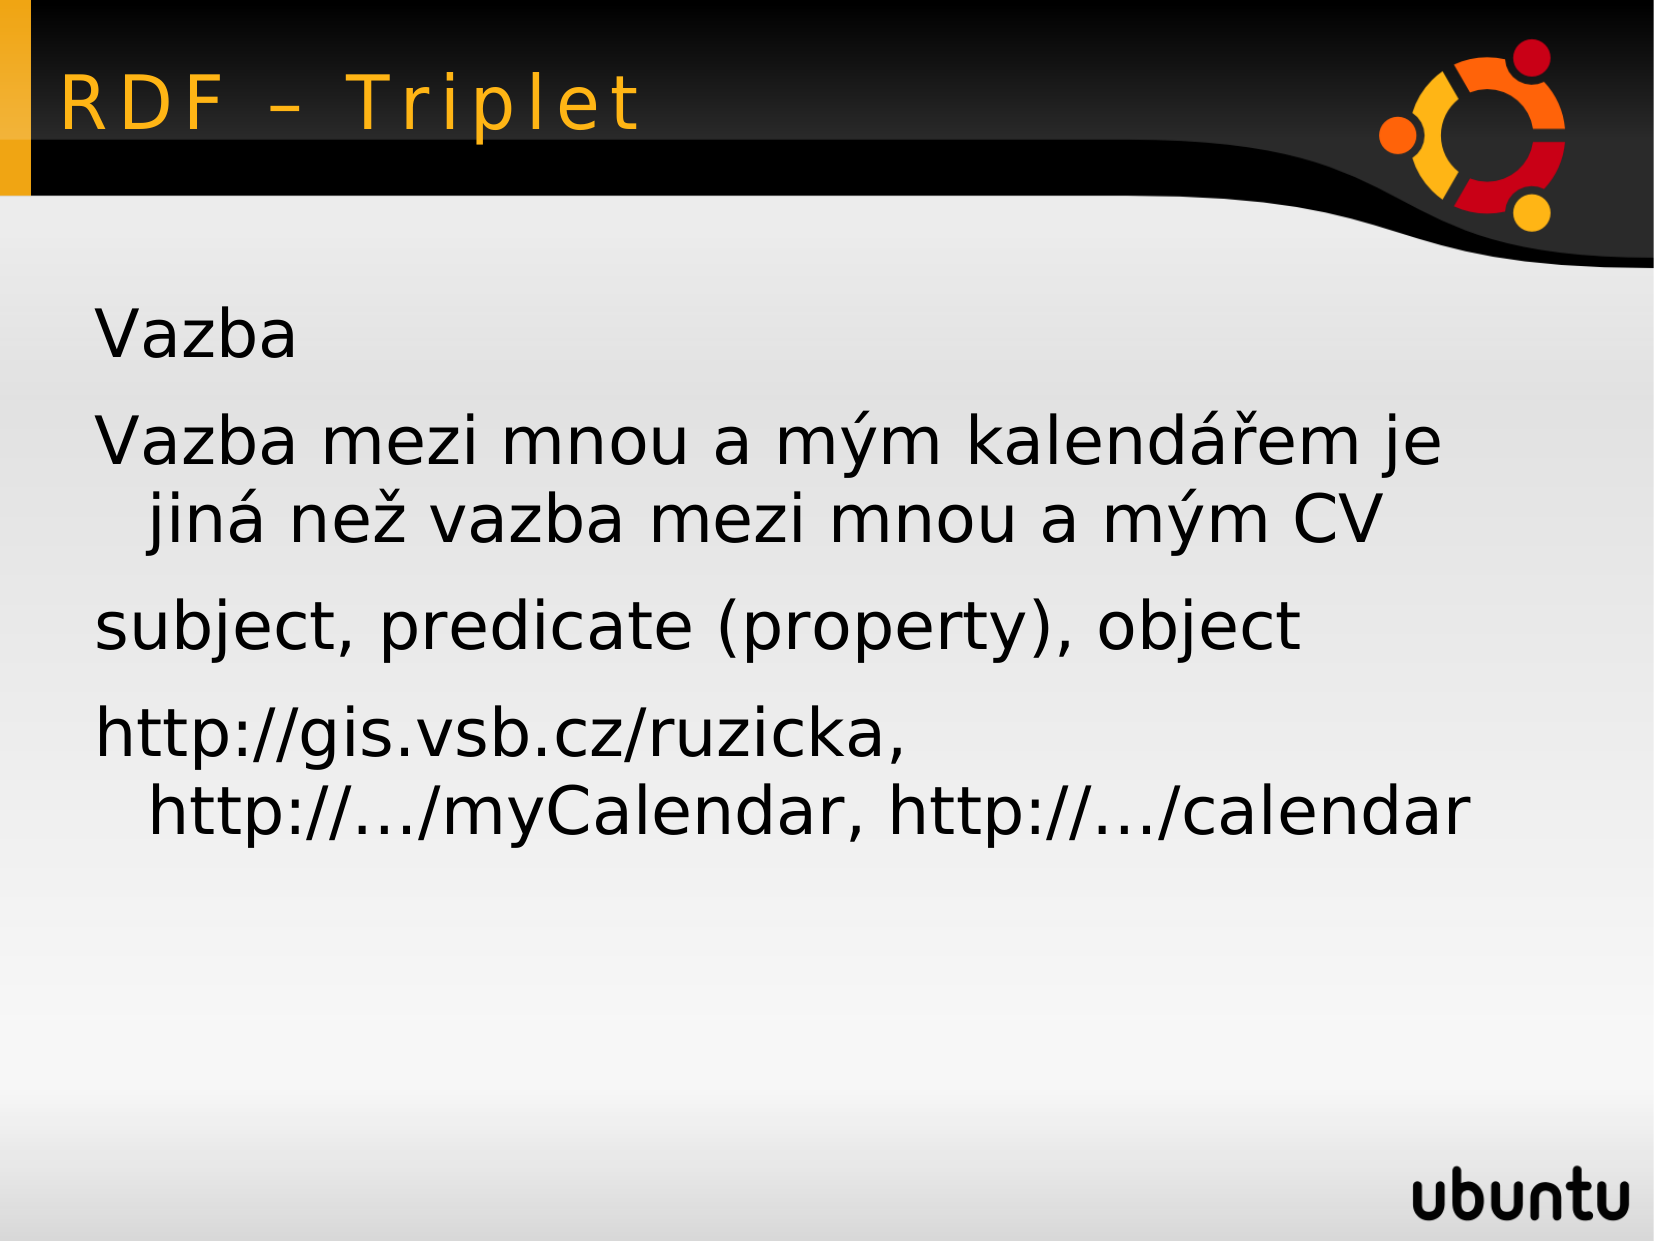

# RDF – Triplet
Vazba
Vazba mezi mnou a mým kalendářem je jiná než vazba mezi mnou a mým CV
subject, predicate (property), object
http://gis.vsb.cz/ruzicka, http://…/myCalendar, http://…/calendar